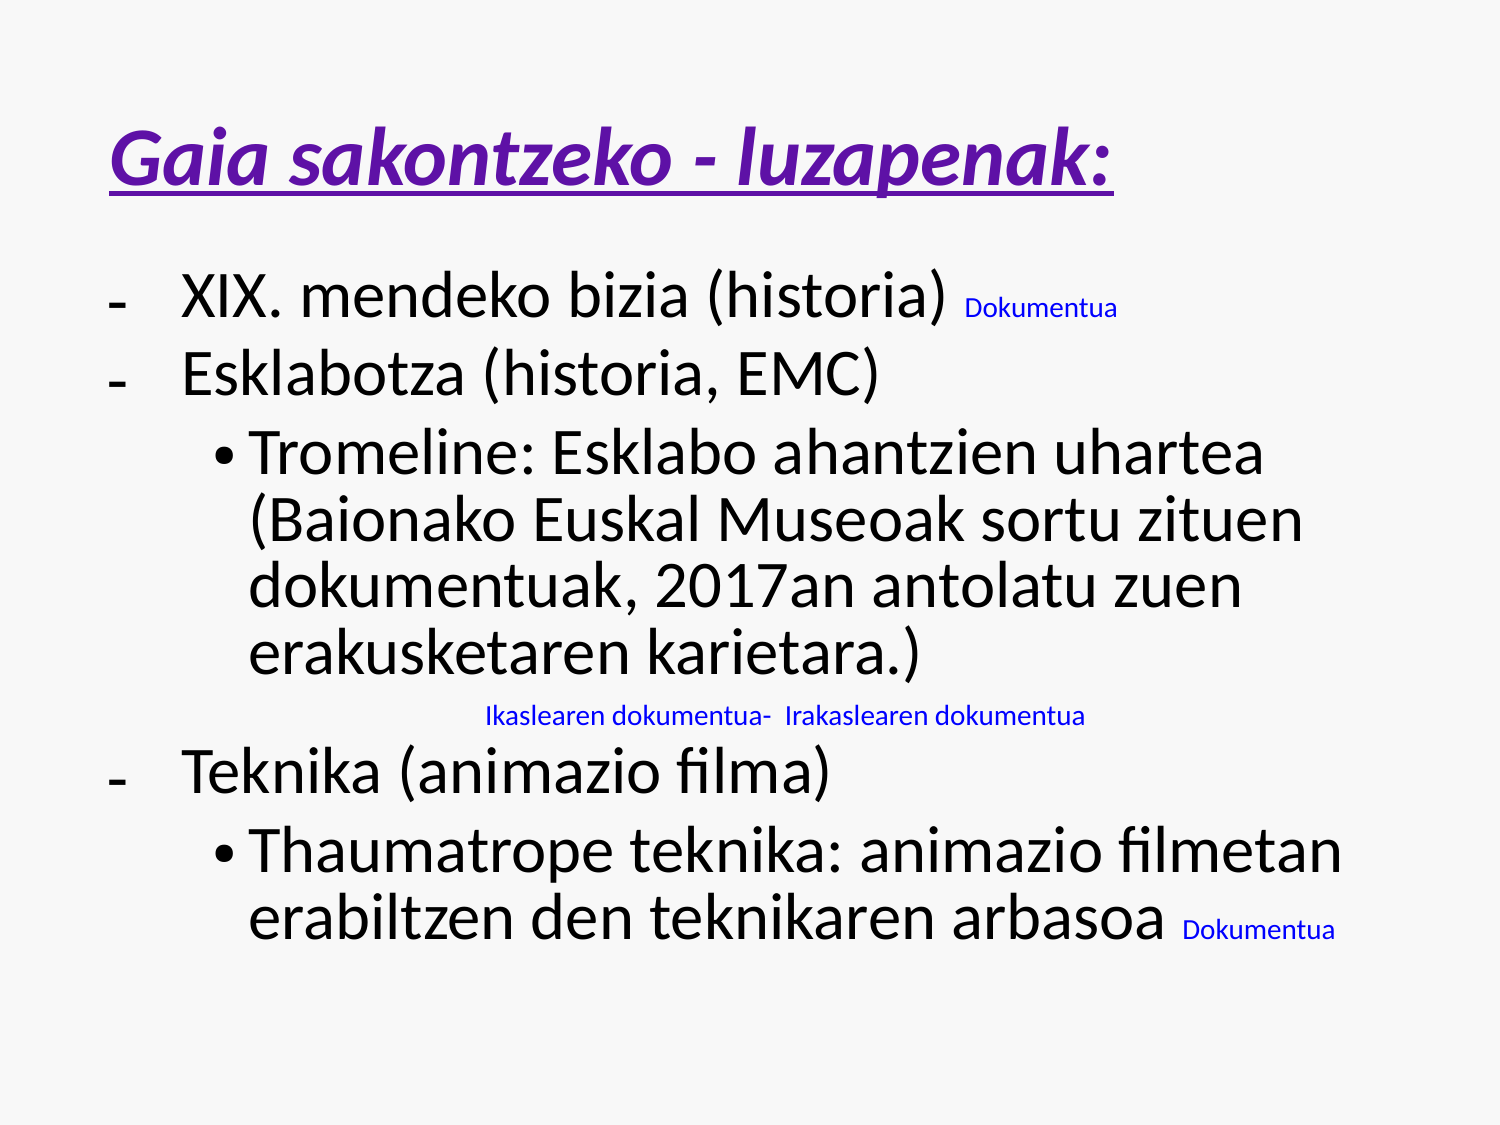

Gaia sakontzeko - luzapenak:
# XIX. mendeko bizia (historia) Dokumentua
Esklabotza (historia, EMC)
Tromeline: Esklabo ahantzien uhartea (Baionako Euskal Museoak sortu zituen dokumentuak, 2017an antolatu zuen erakusketaren karietara.)
Ikaslearen dokumentua- Irakaslearen dokumentua
Teknika (animazio filma)
Thaumatrope teknika: animazio filmetan erabiltzen den teknikaren arbasoa Dokumentua